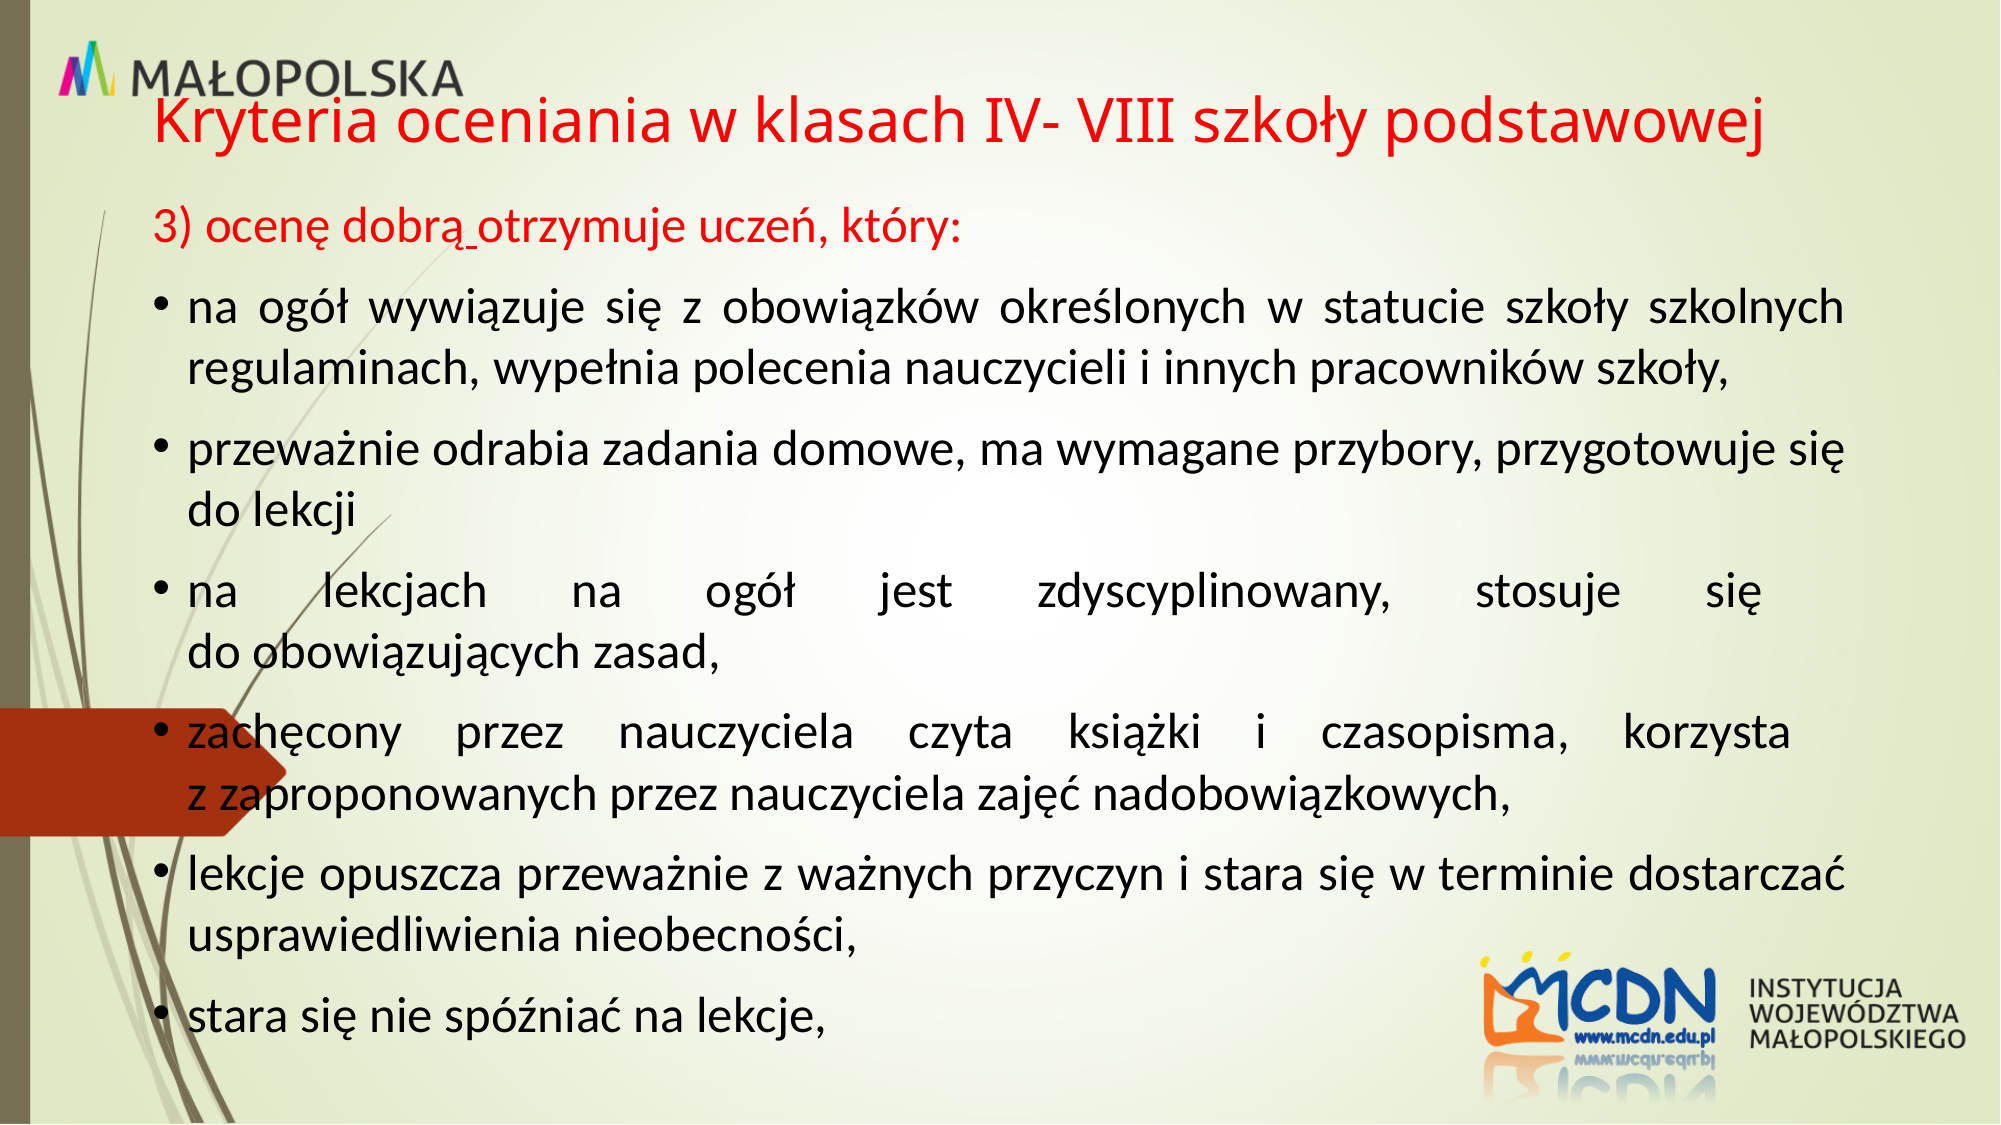

# Kryteria oceniania w klasach IV- VIII szkoły podstawowej
3) ocenę dobrą otrzymuje uczeń, który:
na ogół wywiązuje się z obowiązków określonych w statucie szkoły szkolnych regulaminach, wypełnia polecenia nauczycieli i innych pracowników szkoły,
przeważnie odrabia zadania domowe, ma wymagane przybory, przygotowuje się do lekcji
na lekcjach na ogół jest zdyscyplinowany, stosuje się
do obowiązujących zasad,
zachęcony przez nauczyciela czyta książki i czasopisma, korzysta
z zaproponowanych przez nauczyciela zajęć nadobowiązkowych,
lekcje opuszcza przeważnie z ważnych przyczyn i stara się w terminie dostarczać usprawiedliwienia nieobecności,
stara się nie spóźniać na lekcje,